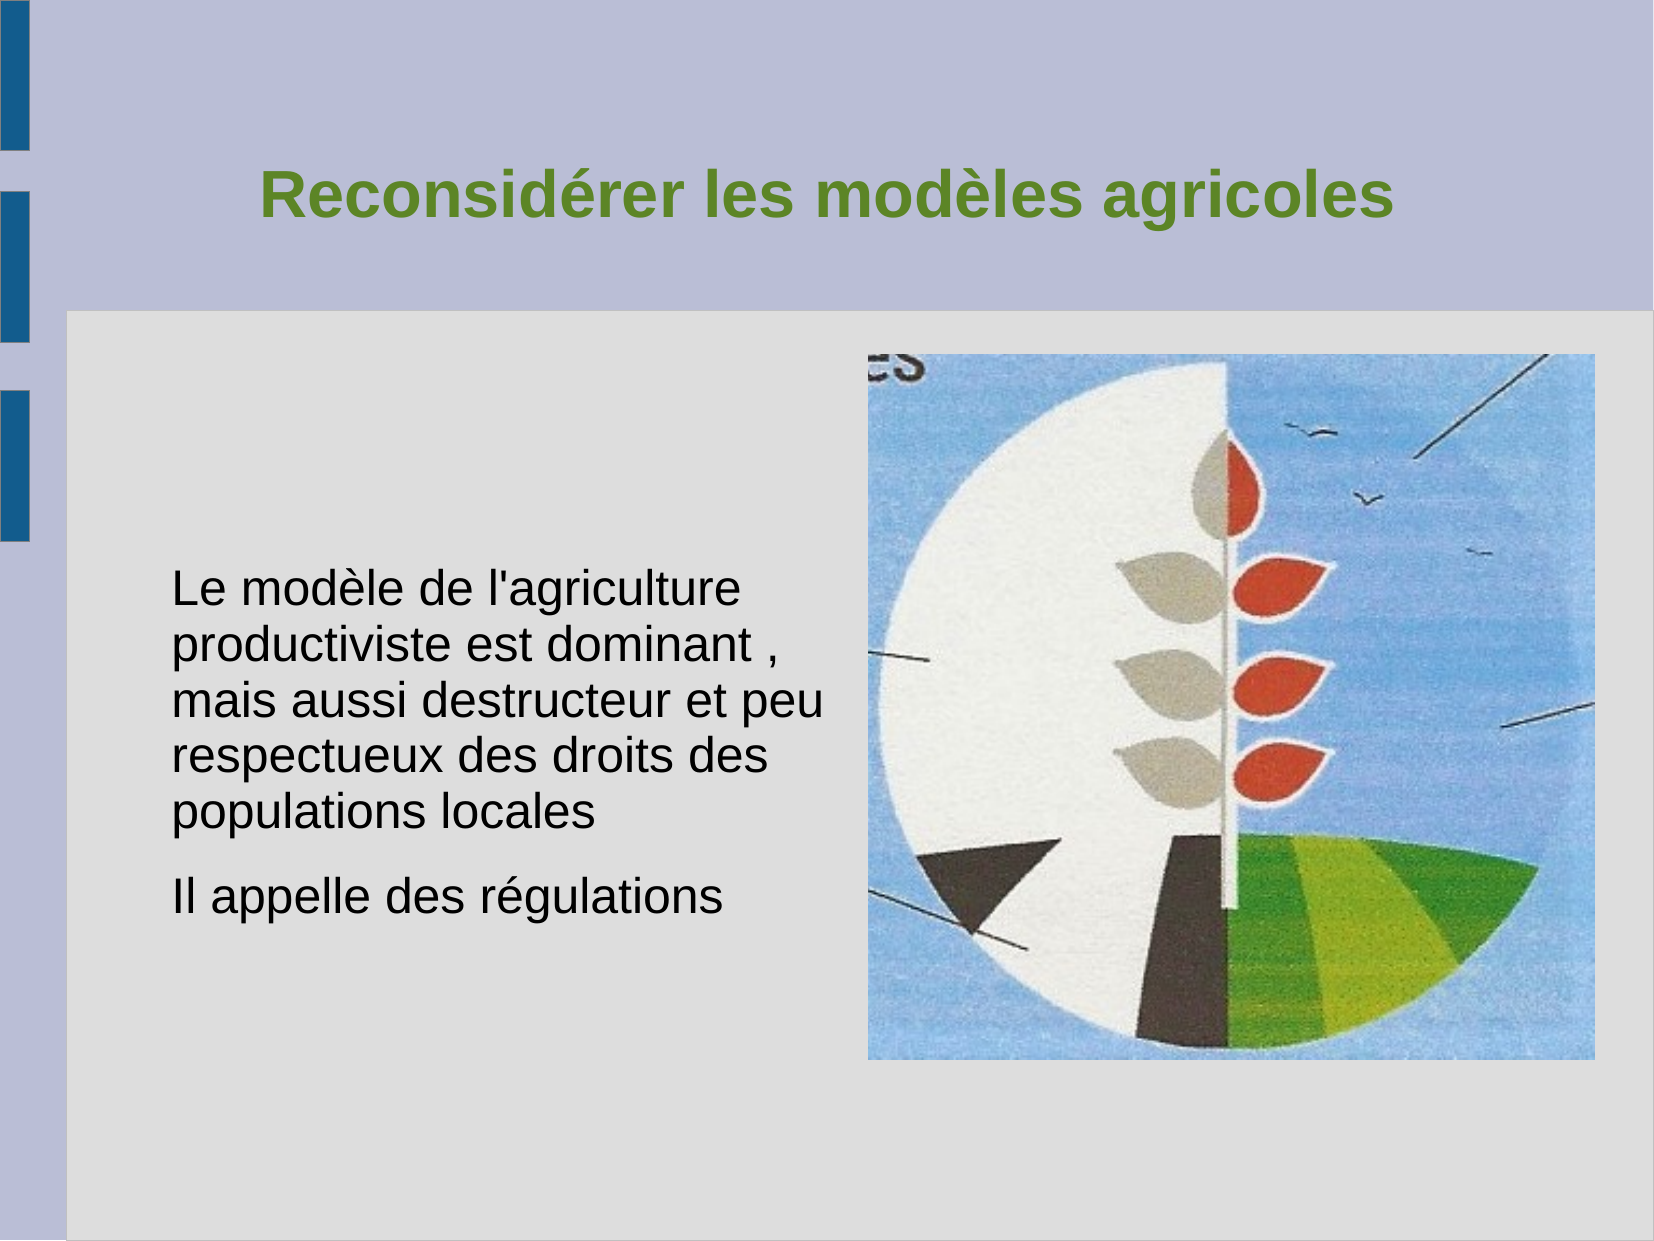

# Reconsidérer les modèles agricoles
Le modèle de l'agriculture productiviste est dominant , mais aussi destructeur et peu respectueux des droits des populations locales
Il appelle des régulations